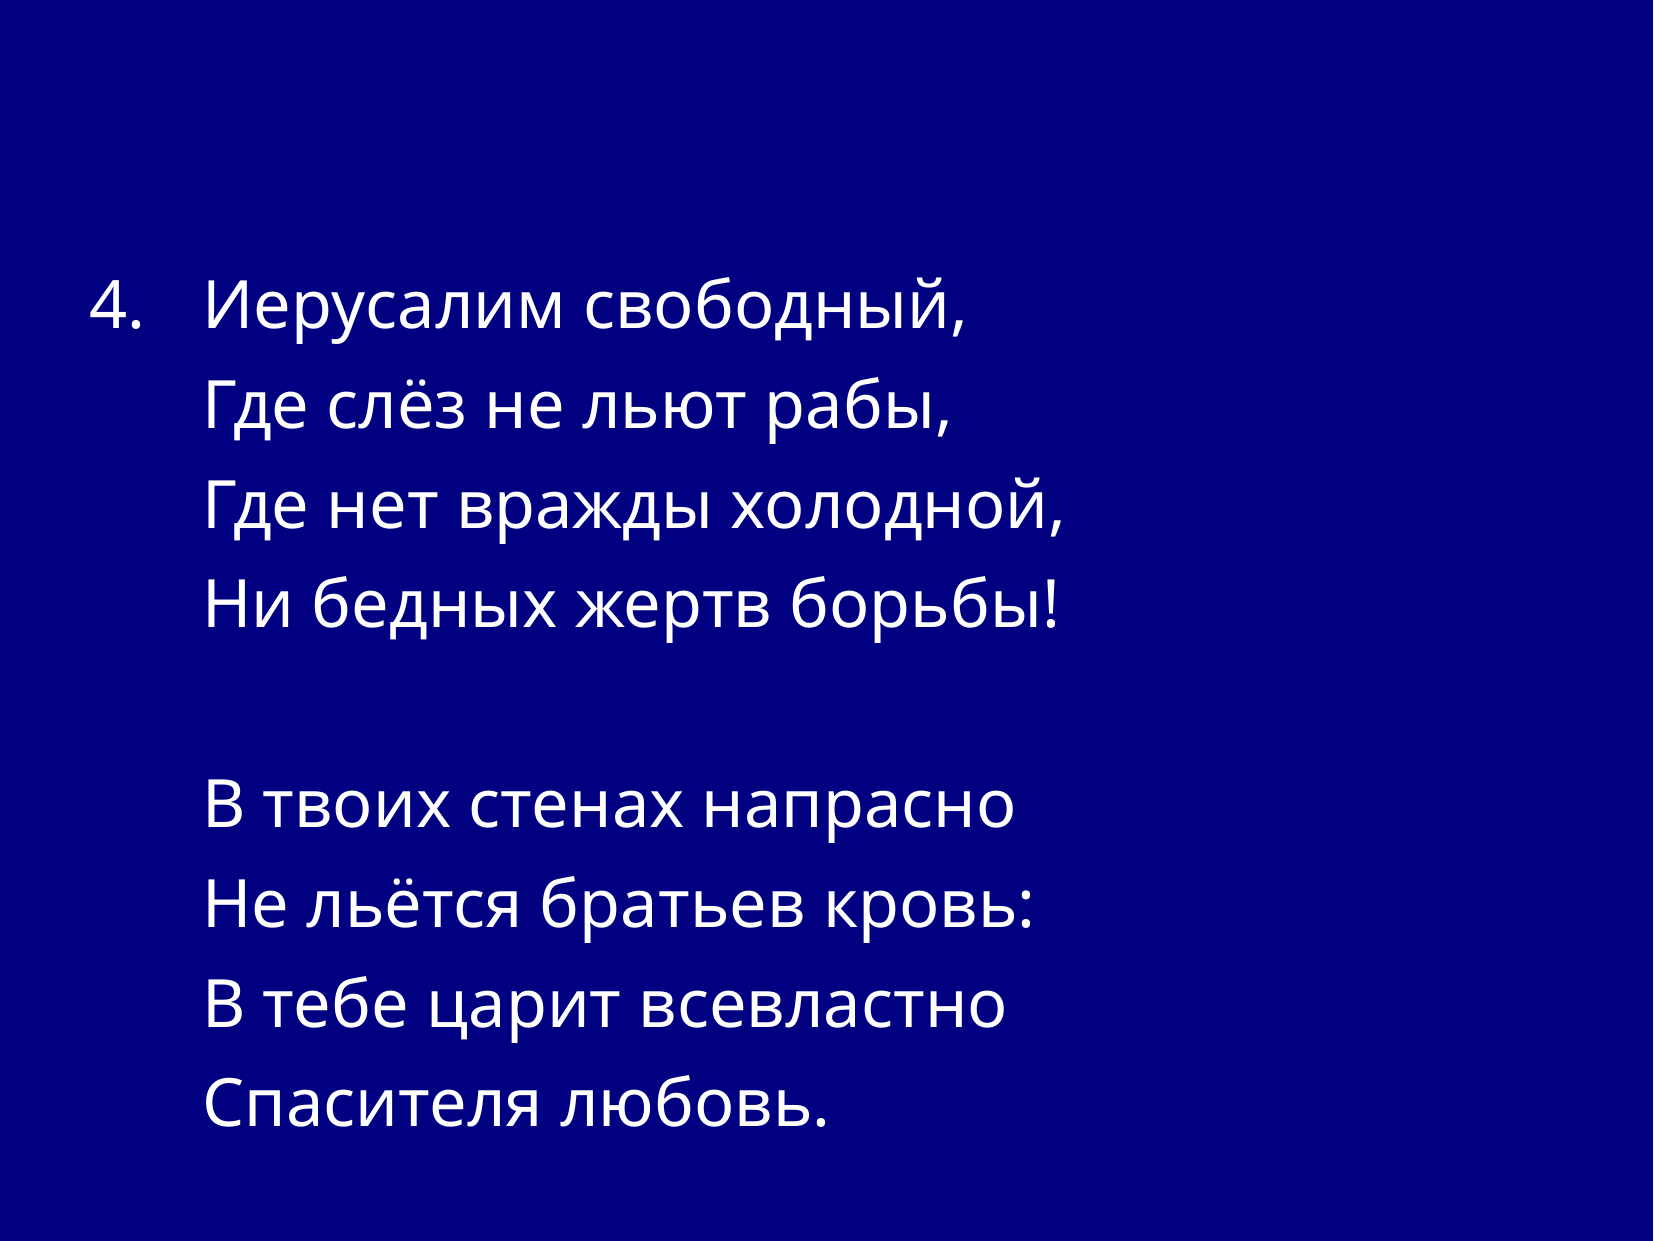

4.	Иерусалим свободный,
	Где слёз не льют рабы,
	Где нет вражды холодной,
	Ни бедных жертв борьбы!
	В твоих стенах напрасно
	Не льётся братьев кровь:
	В тебе царит всевластно
	Спасителя любовь.